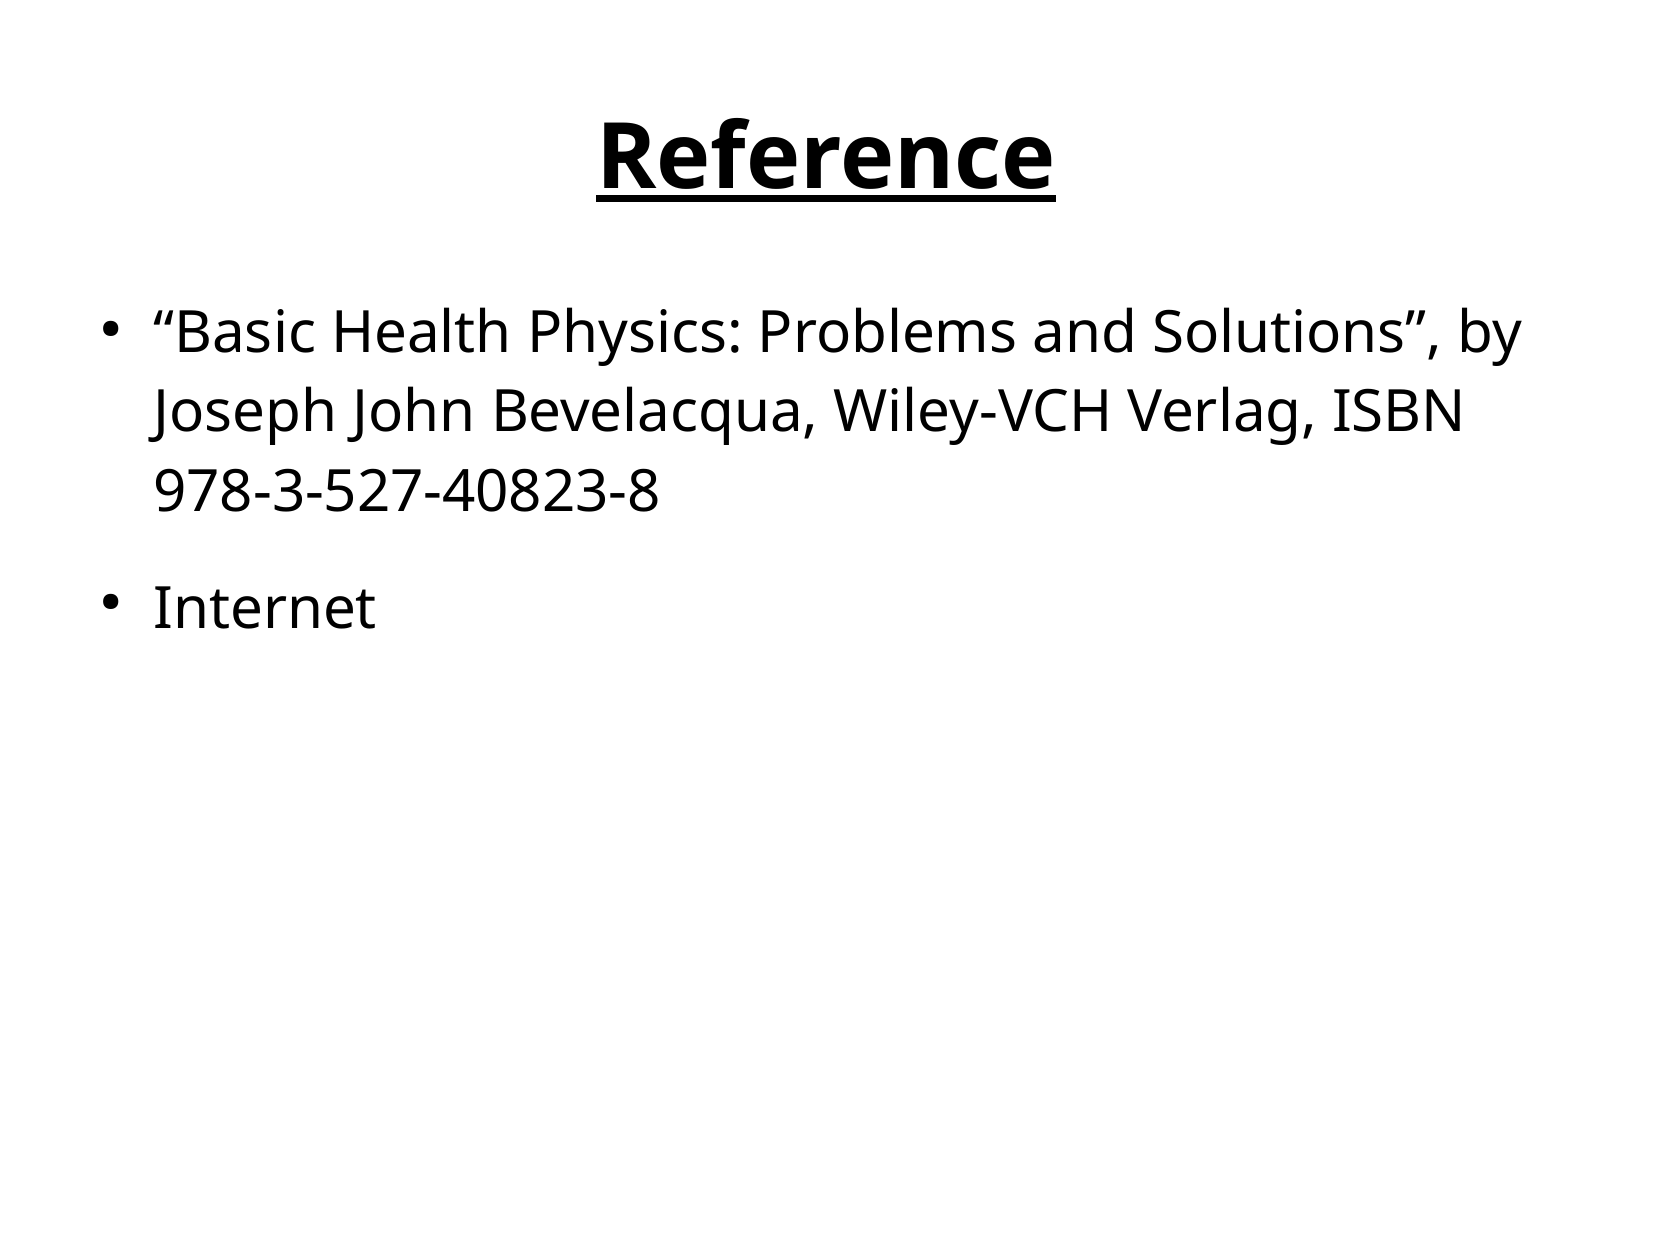

# Reference
“Basic Health Physics: Problems and Solutions”, by Joseph John Bevelacqua, Wiley-VCH Verlag, ISBN 978-3-527-40823-8
Internet